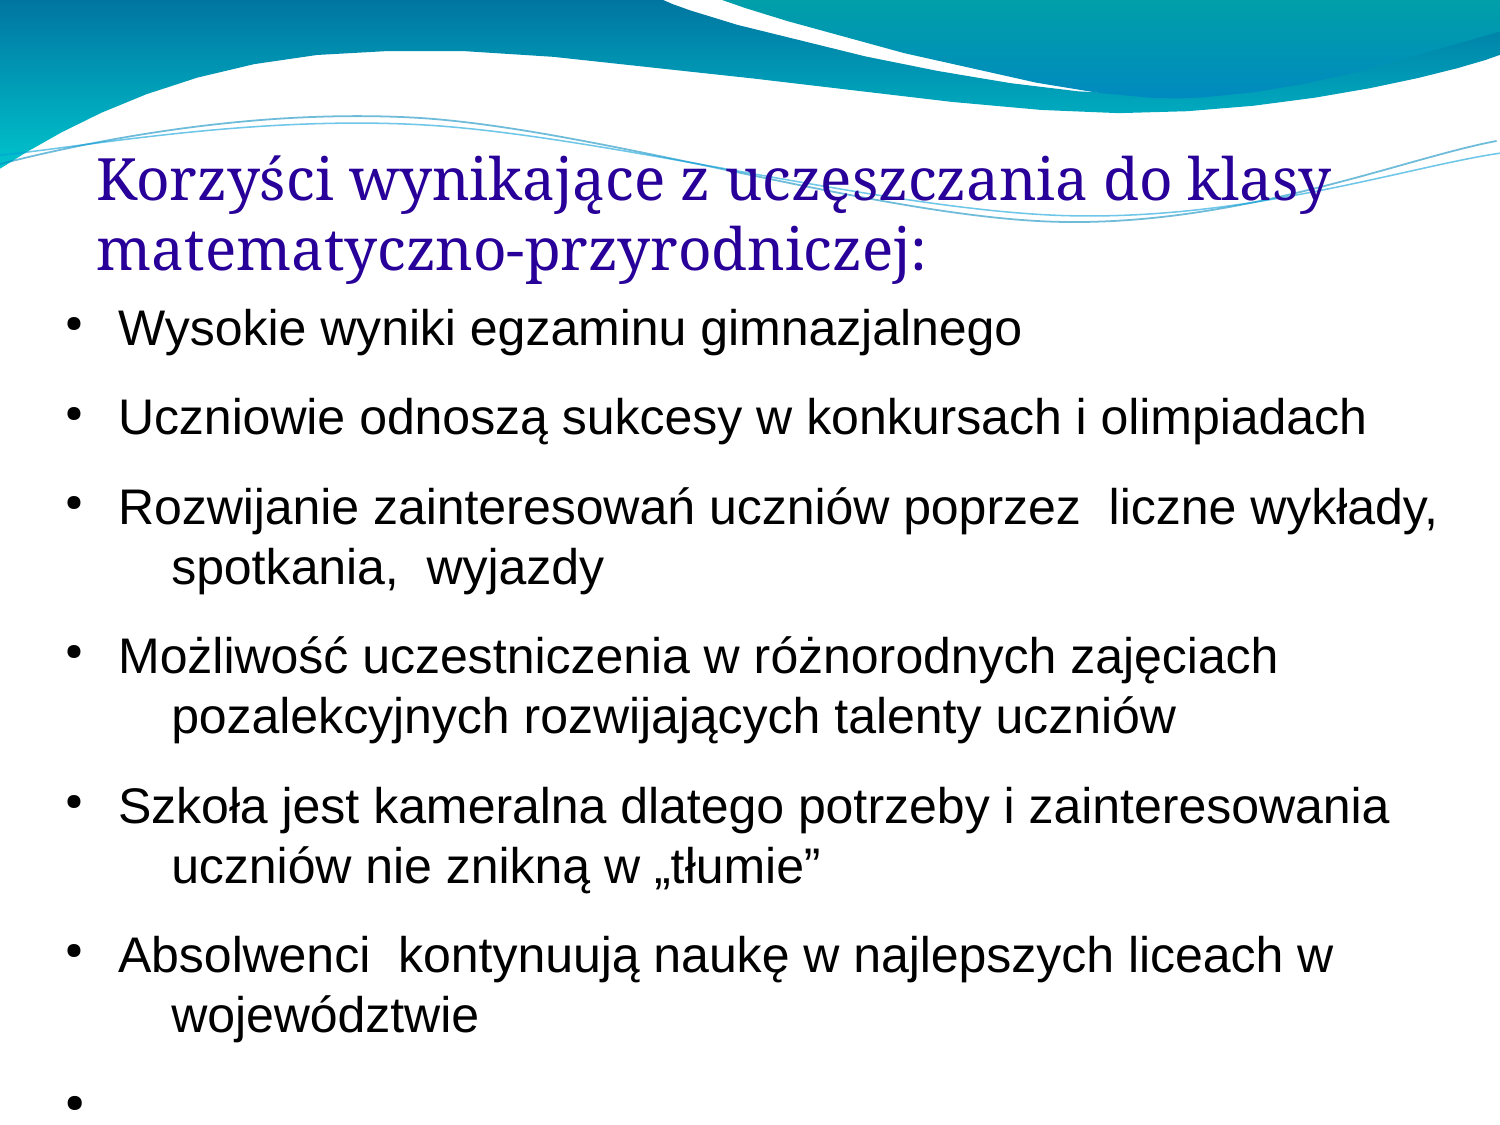

# Korzyści wynikające z uczęszczania do klasy matematyczno-przyrodniczej:
Wysokie wyniki egzaminu gimnazjalnego
Uczniowie odnoszą sukcesy w konkursach i olimpiadach
Rozwijanie zainteresowań uczniów poprzez liczne wykłady, spotkania, wyjazdy
Możliwość uczestniczenia w różnorodnych zajęciach pozalekcyjnych rozwijających talenty uczniów
Szkoła jest kameralna dlatego potrzeby i zainteresowania uczniów nie znikną w „tłumie”
Absolwenci kontynuują naukę w najlepszych liceach w województwie